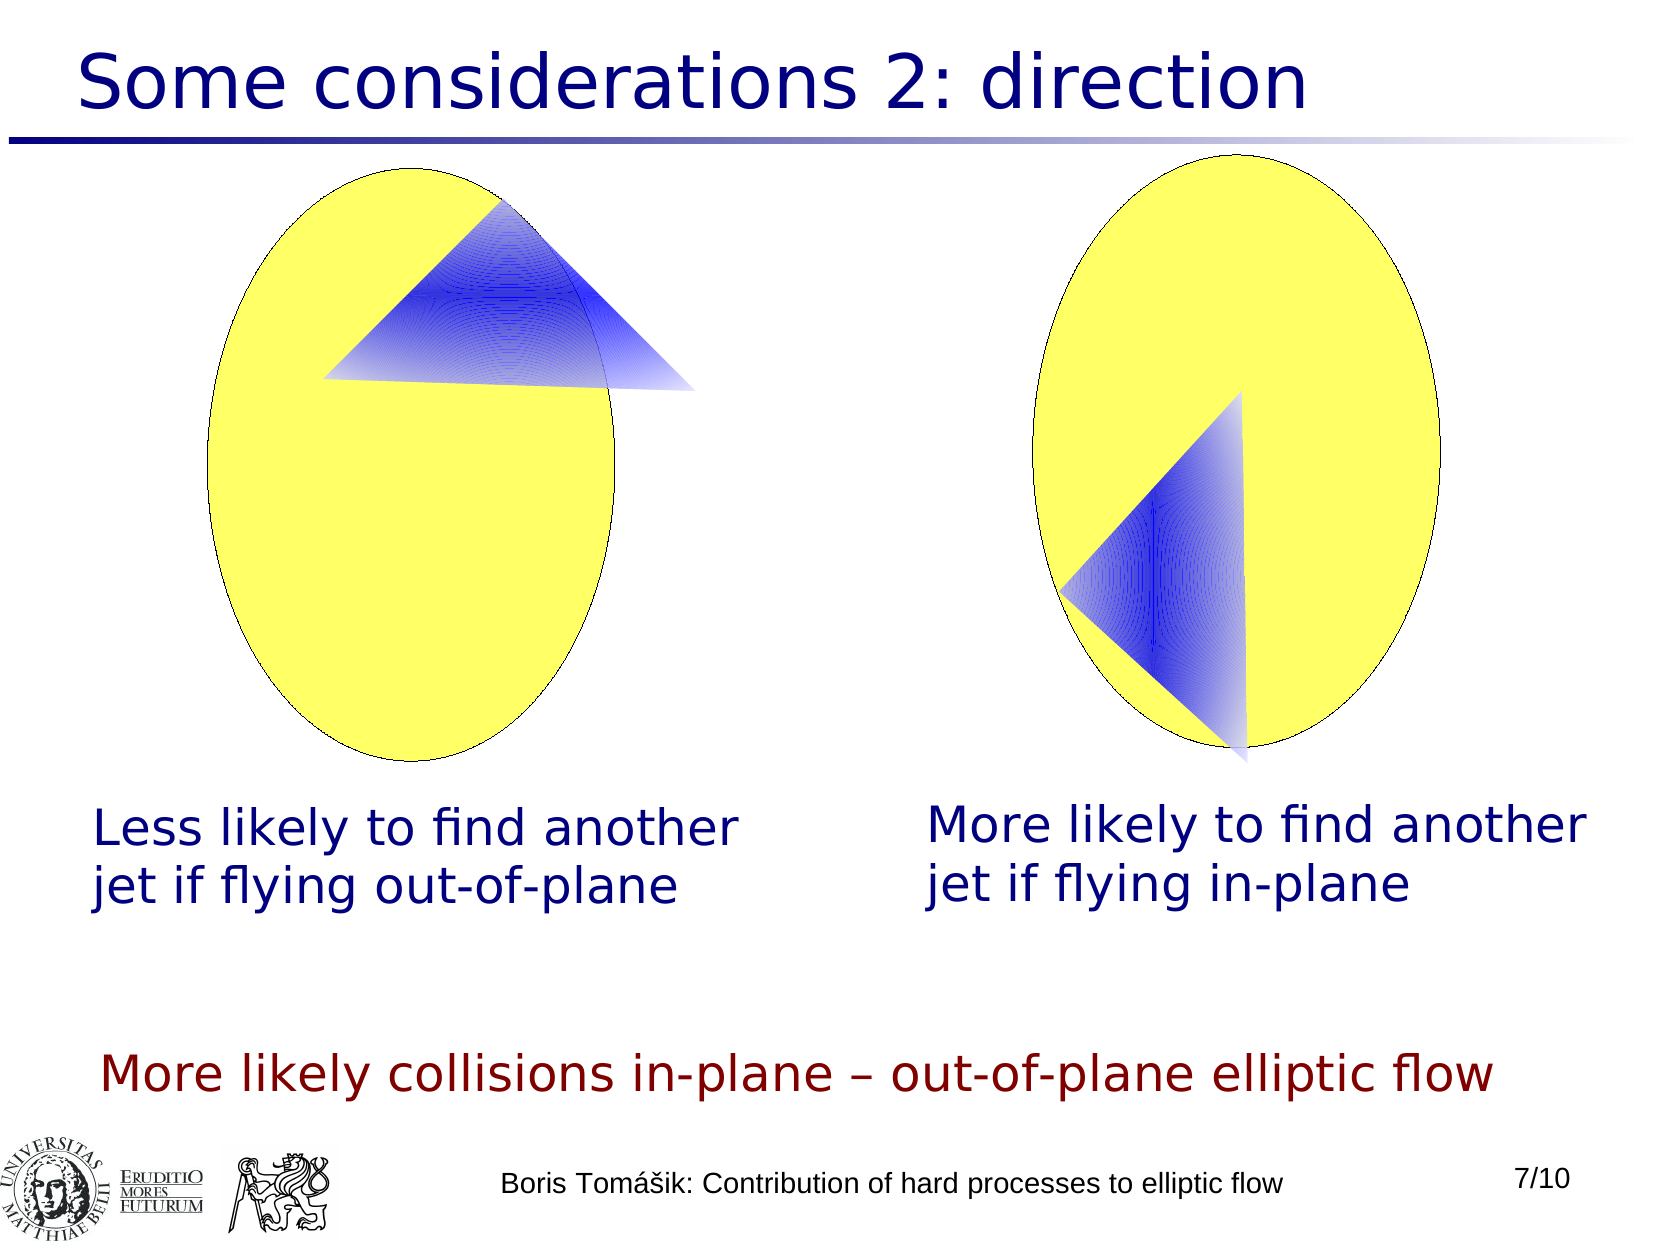

# Some considerations 2: direction
More likely to find another
jet if flying in-plane
Less likely to find another
jet if flying out-of-plane
More likely collisions in-plane – out-of-plane elliptic flow
7